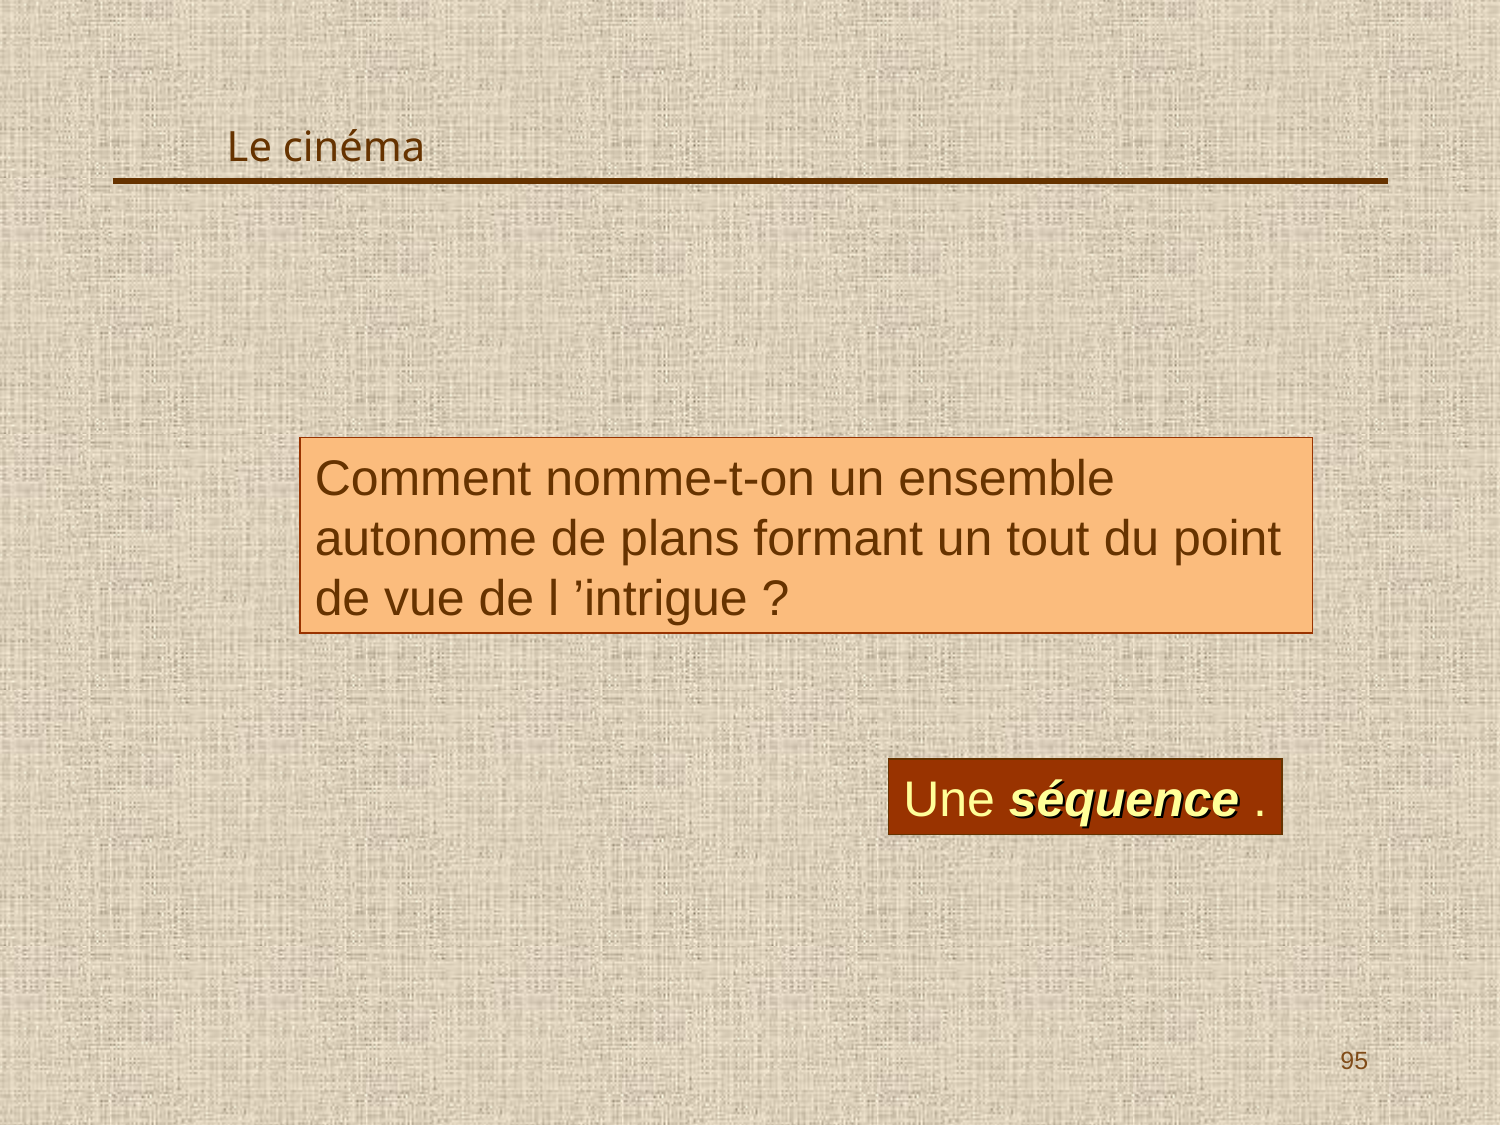

Le cinéma
Comment nomme-t-on un ensemble autonome de plans formant un tout du point de vue de l ’intrigue ?
Une séquence .
95